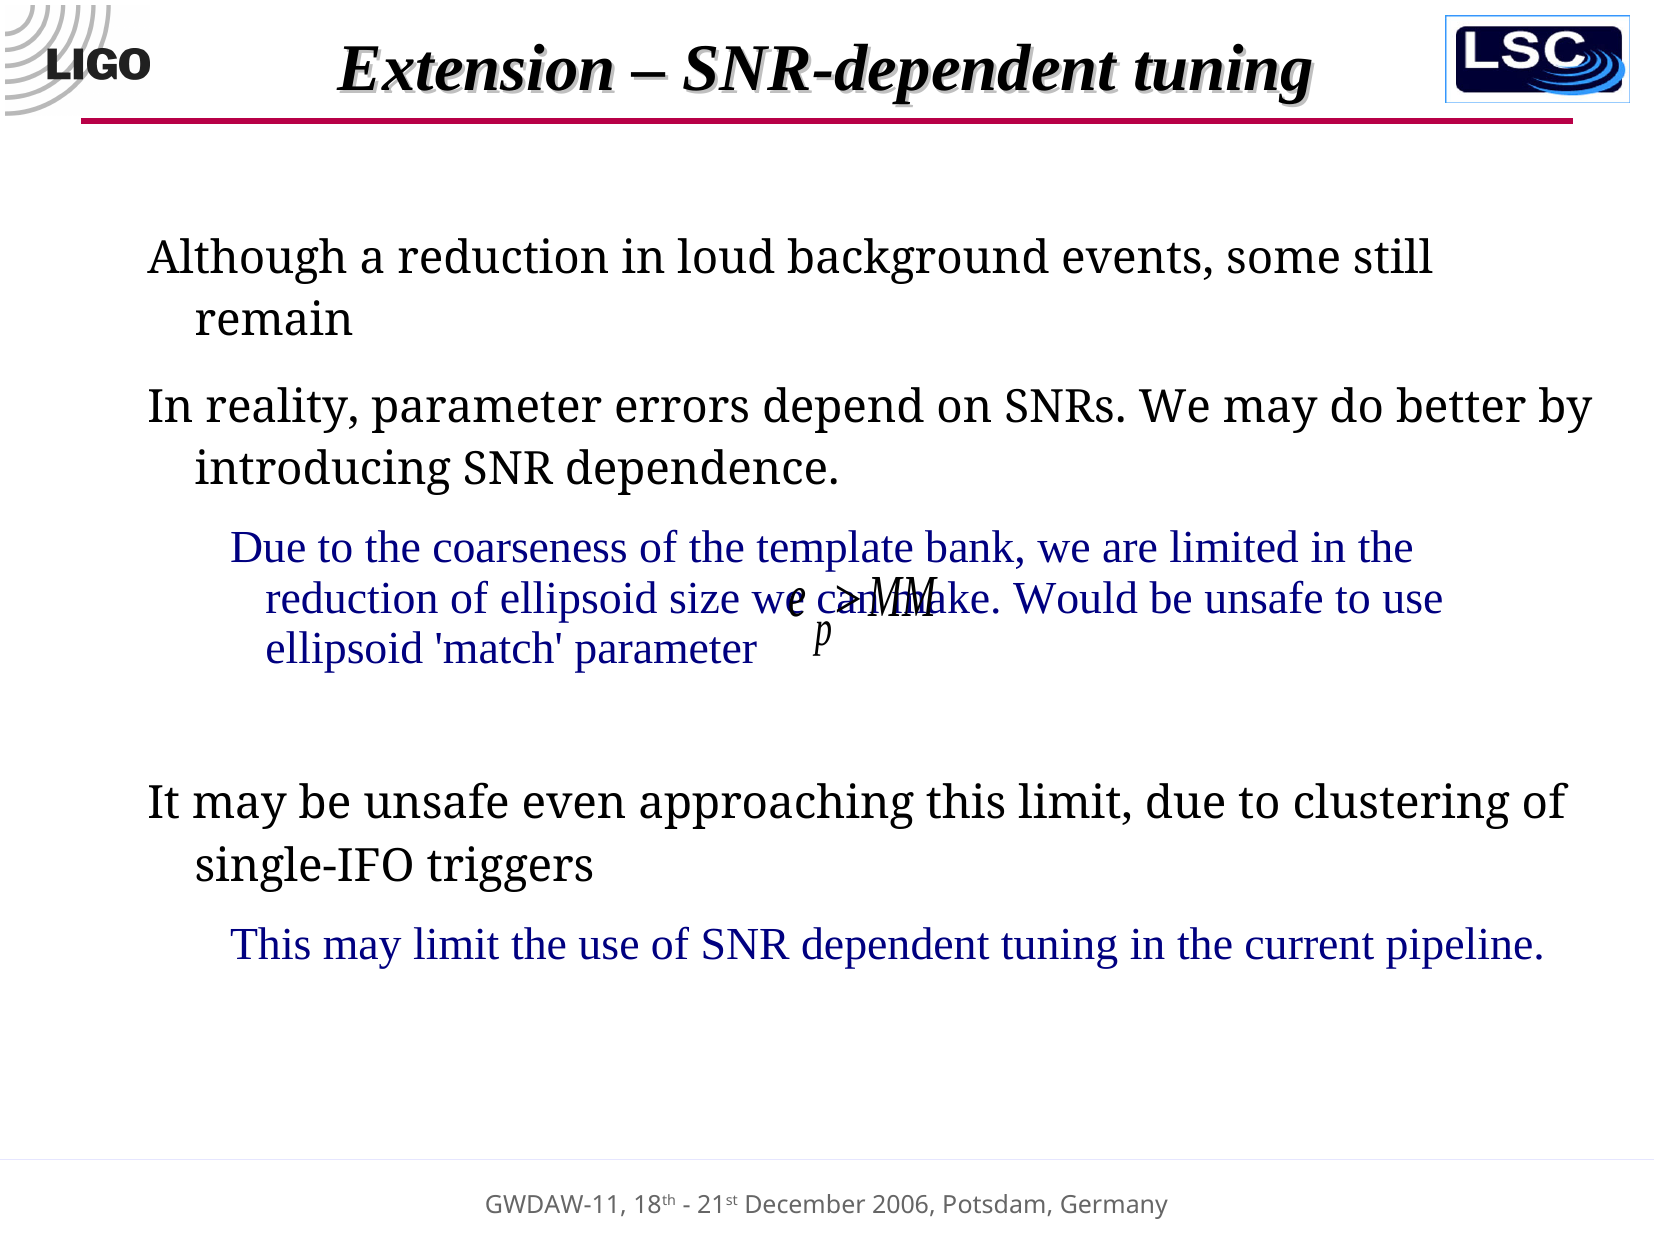

# Extension – SNR-dependent tuning
Although a reduction in loud background events, some still remain
In reality, parameter errors depend on SNRs. We may do better by introducing SNR dependence.
Due to the coarseness of the template bank, we are limited in the reduction of ellipsoid size we can make. Would be unsafe to use ellipsoid 'match' parameter
It may be unsafe even approaching this limit, due to clustering of single-IFO triggers
This may limit the use of SNR dependent tuning in the current pipeline.